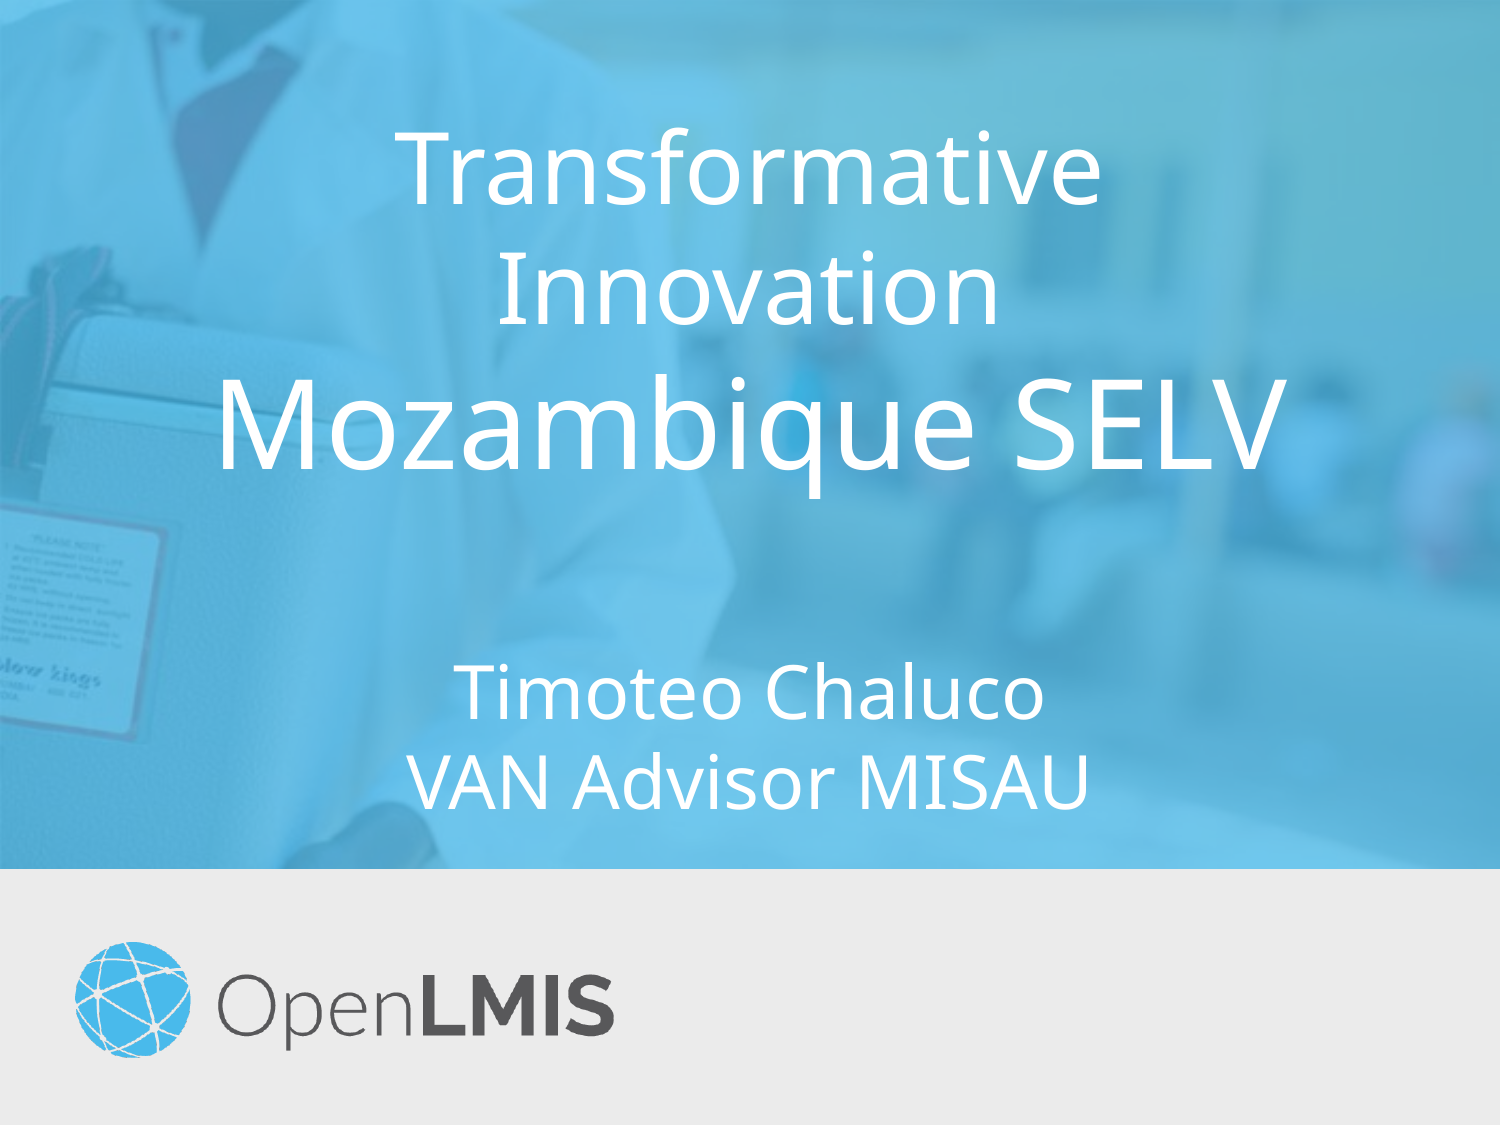

# Transformative Innovation Mozambique SELV Timoteo Chaluco VAN Advisor MISAU